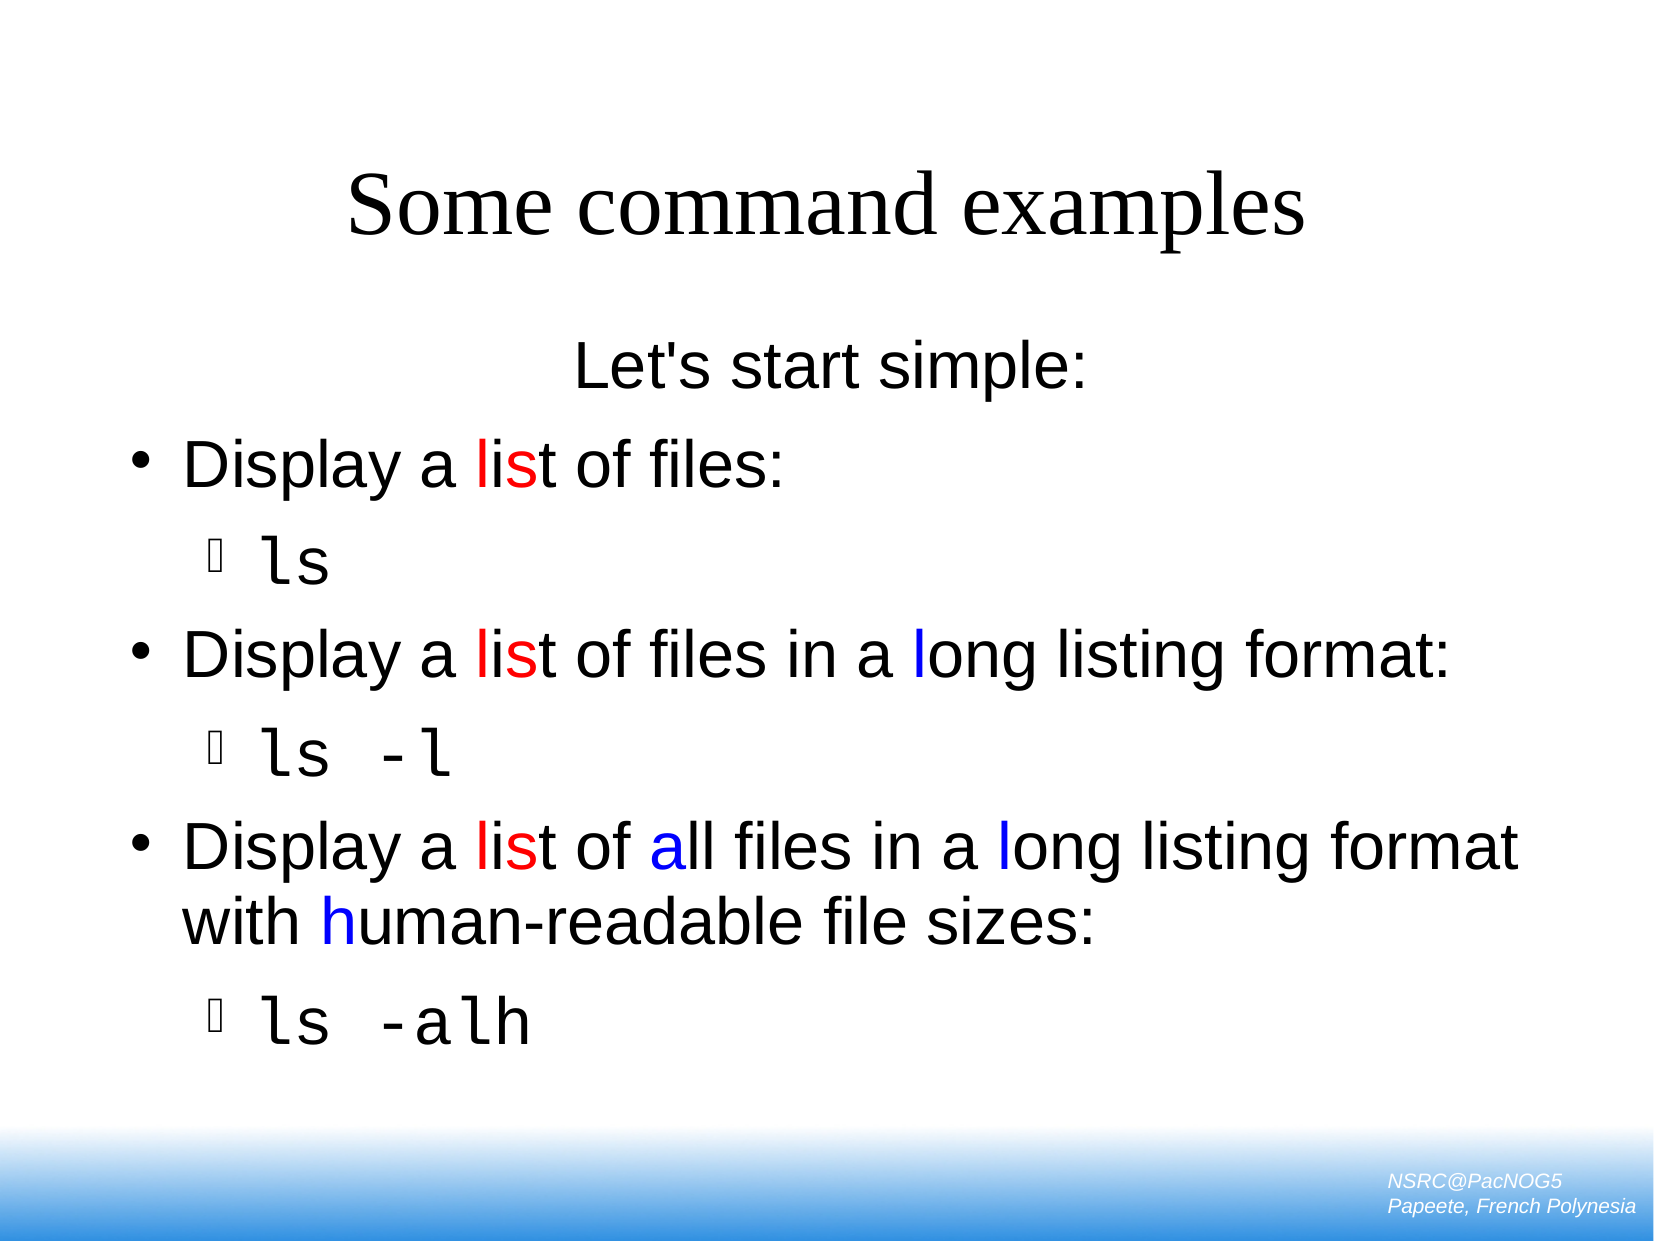

# Some command examples
Let's start simple:
Display a list of files:
ls
Display a list of files in a long listing format:
ls -l
Display a list of all files in a long listing format with human-readable file sizes:
ls -alh
NSRC@PacNOG5
Papeete, French Polynesia